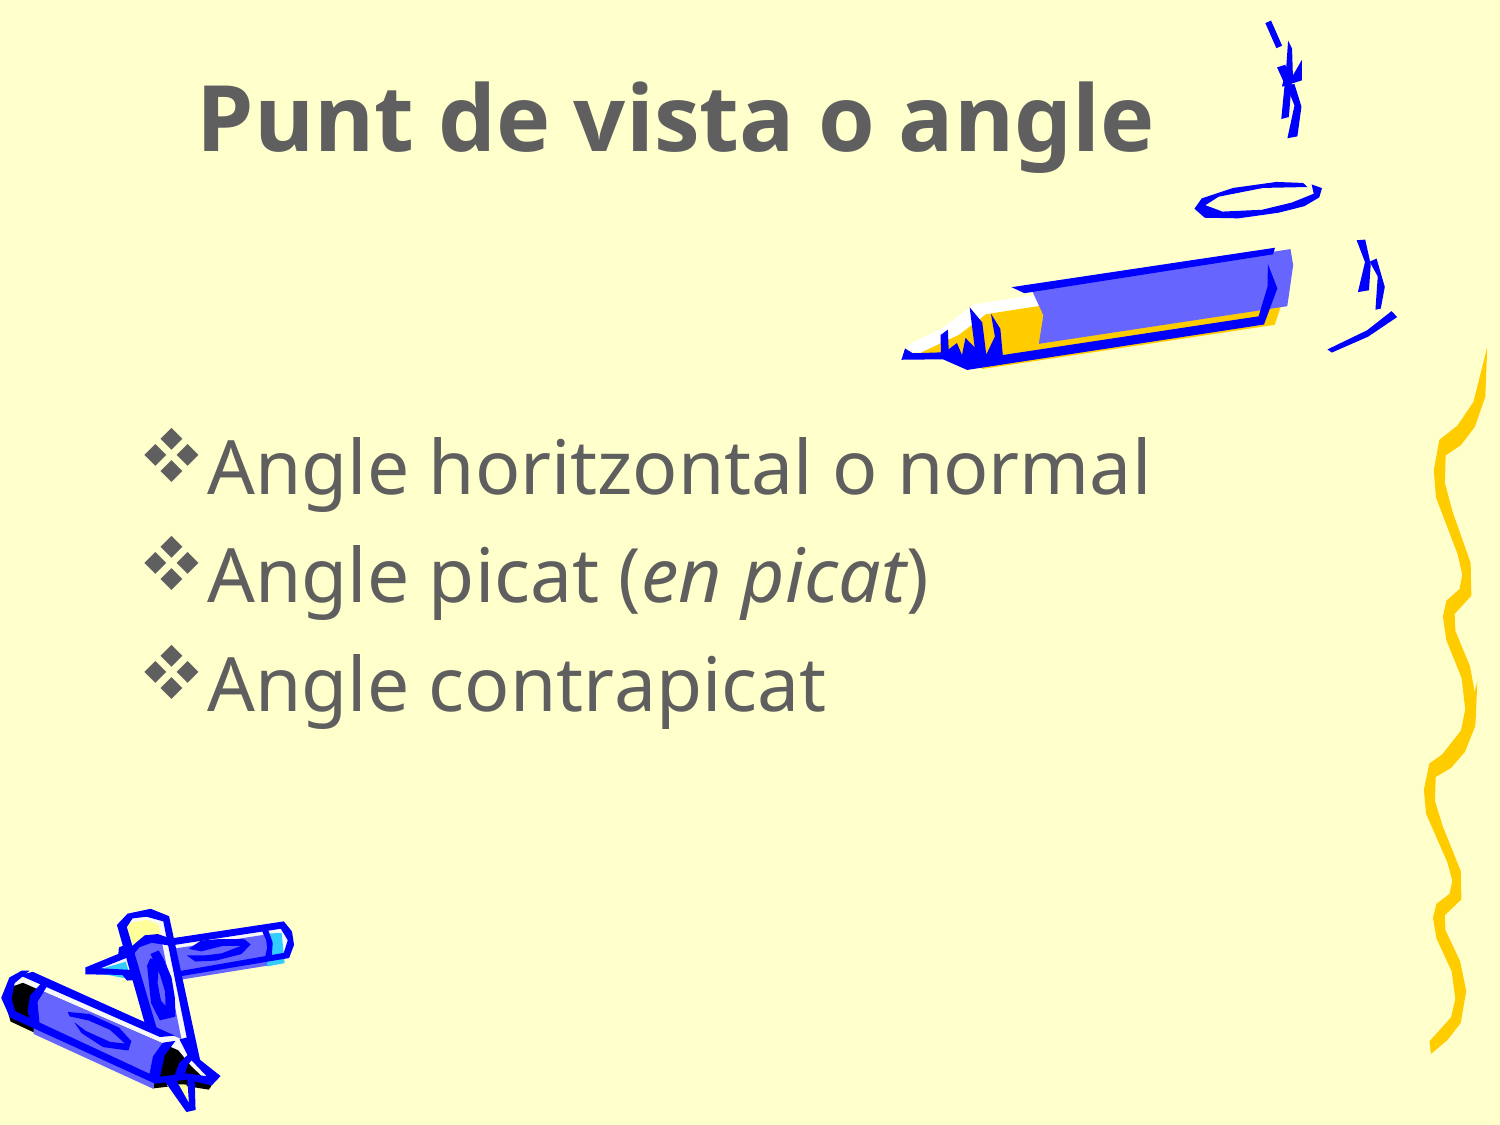

# Punt de vista o angle
Angle horitzontal o normal
Angle picat (en picat)
Angle contrapicat